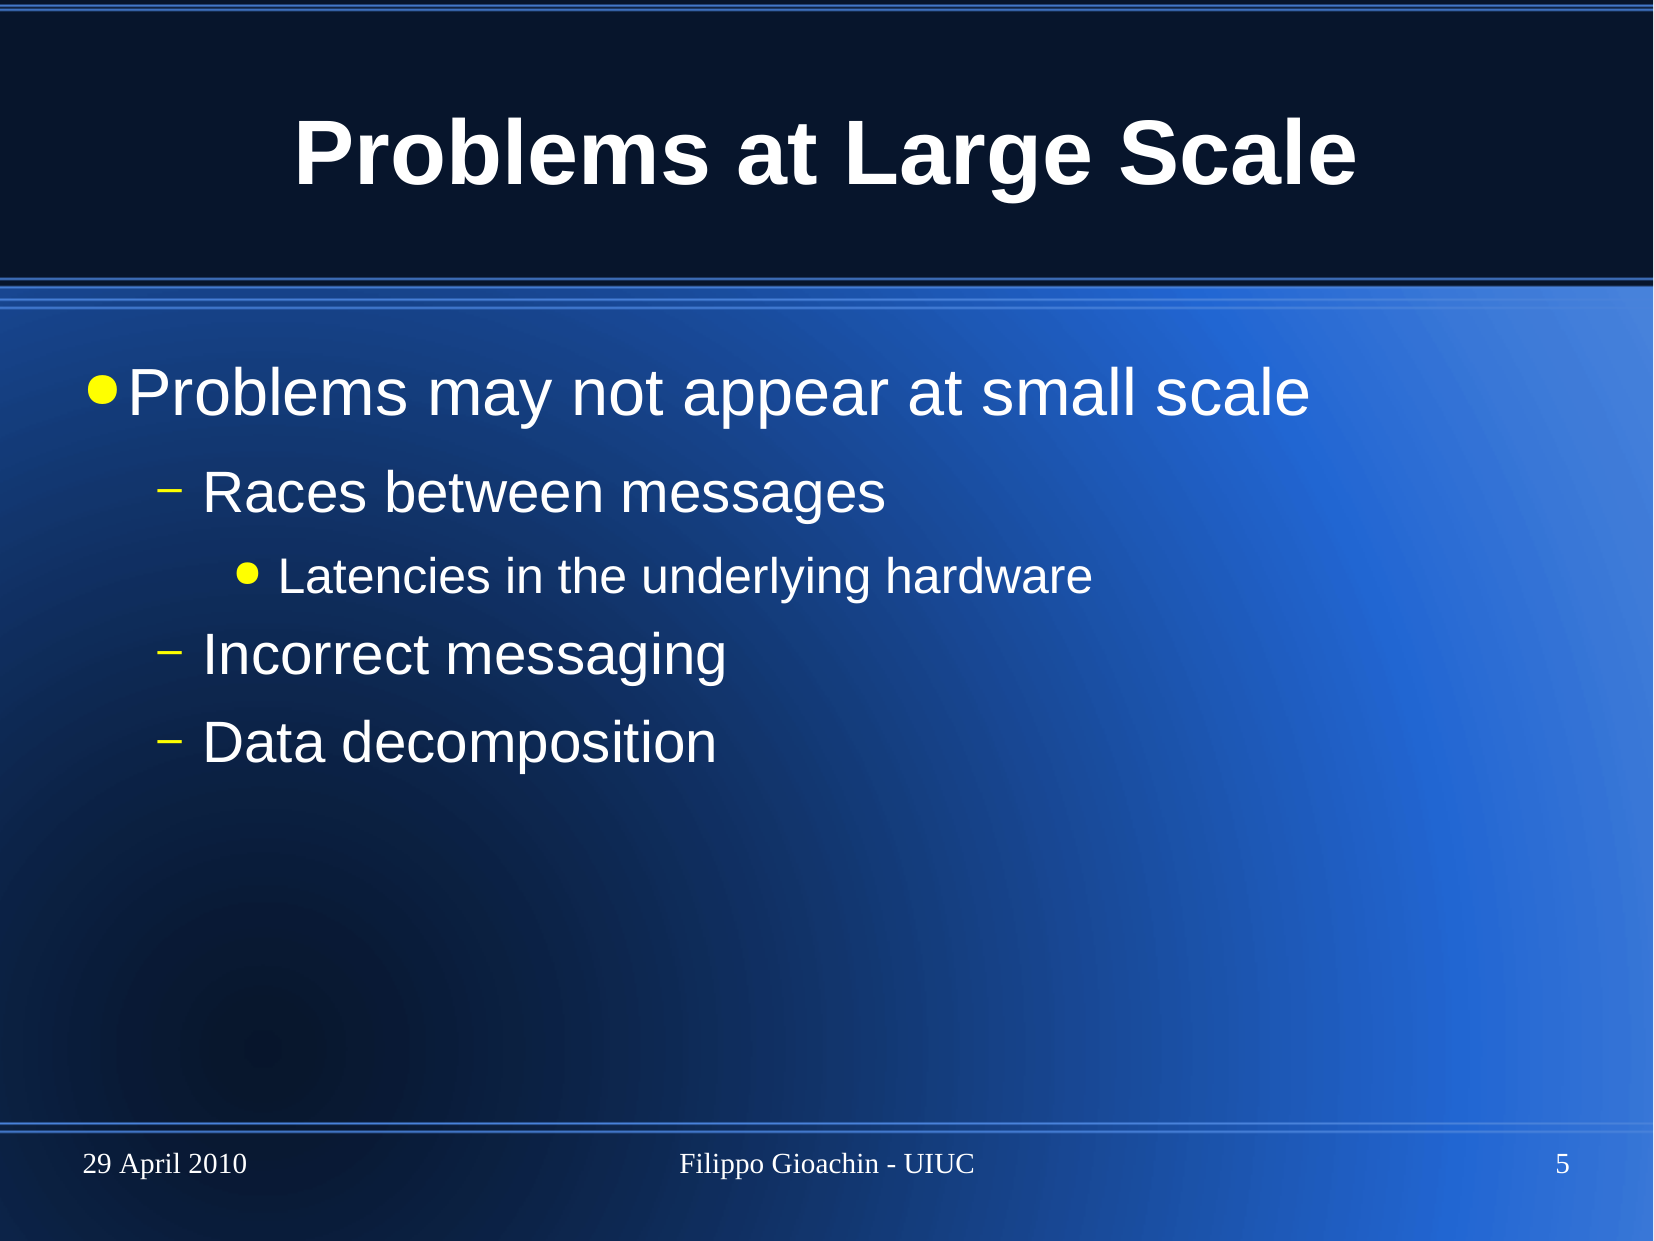

# Problems at Large Scale
Problems may not appear at small scale
Races between messages
Latencies in the underlying hardware
Incorrect messaging
Data decomposition
29 April 2010
Filippo Gioachin - UIUC
5